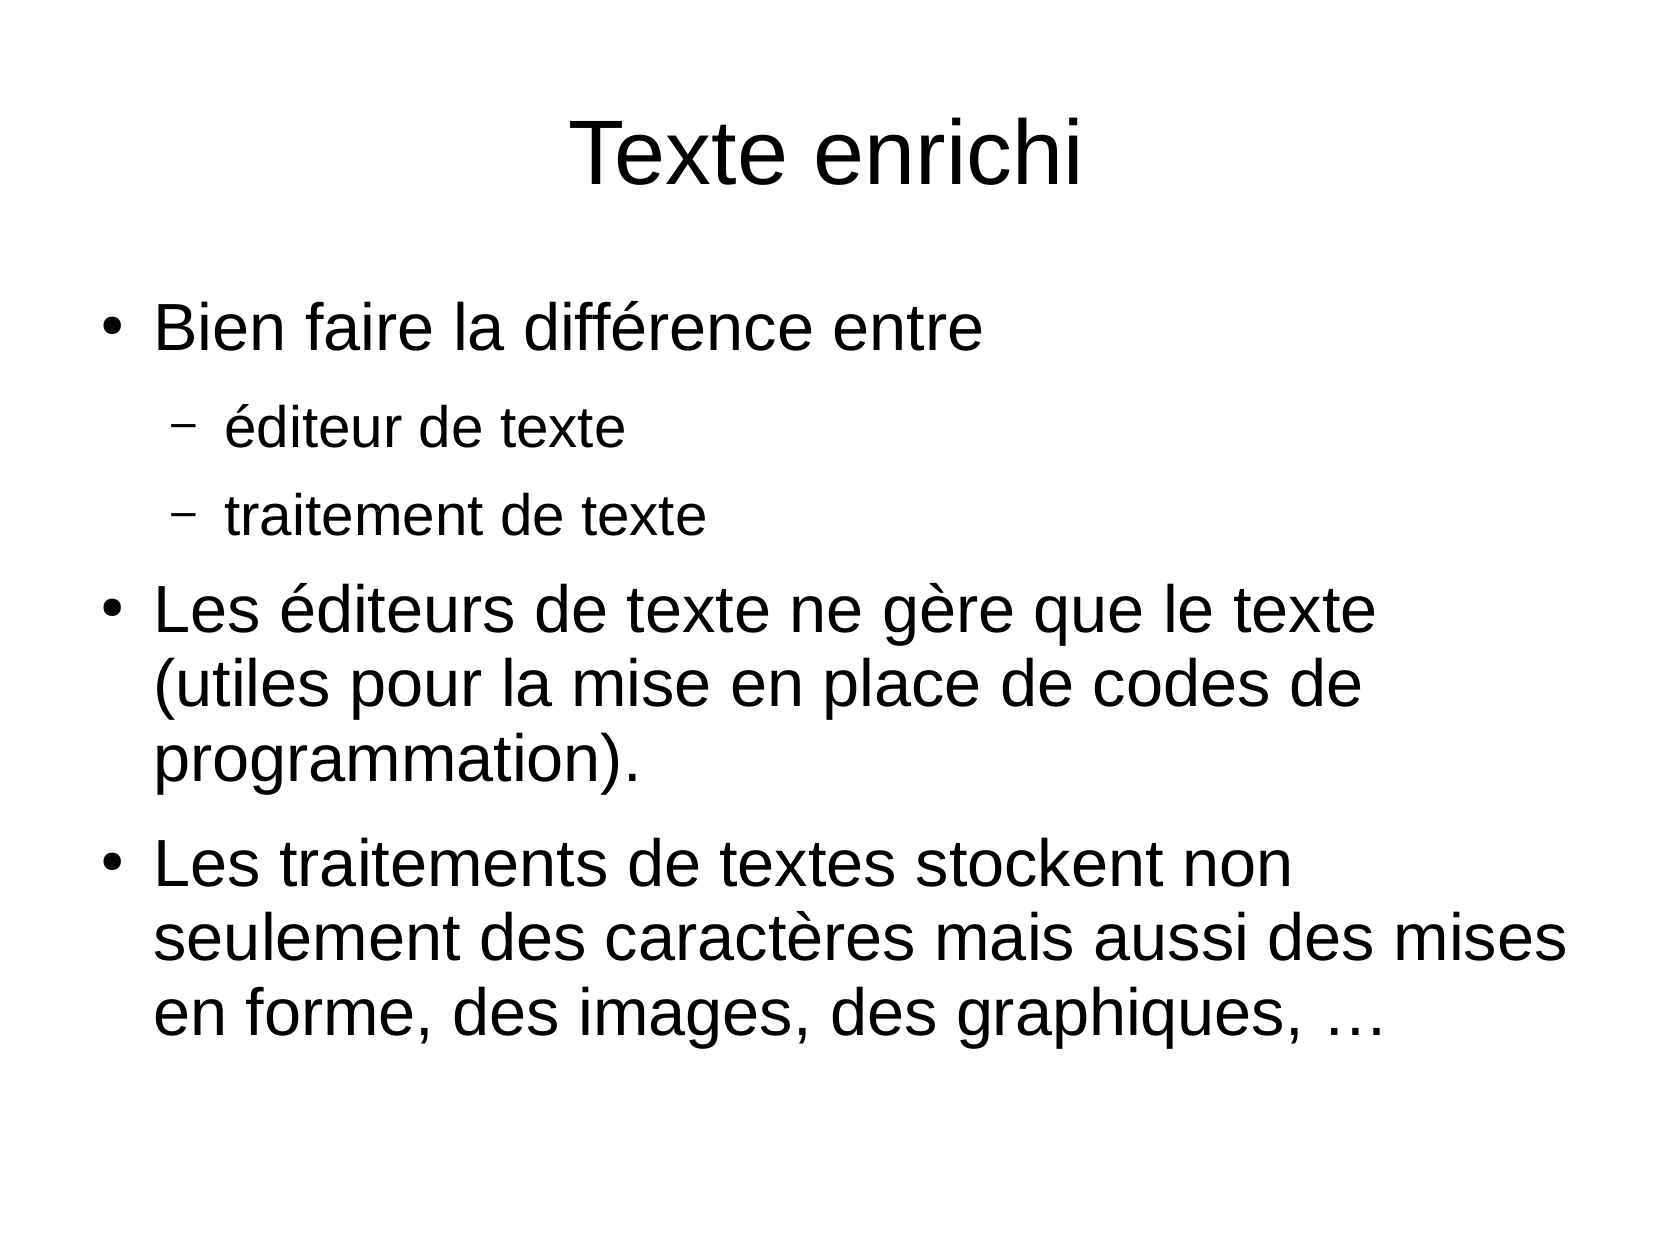

# Texte enrichi
Bien faire la différence entre
éditeur de texte
traitement de texte
Les éditeurs de texte ne gère que le texte (utiles pour la mise en place de codes de programmation).
Les traitements de textes stockent non seulement des caractères mais aussi des mises en forme, des images, des graphiques, …